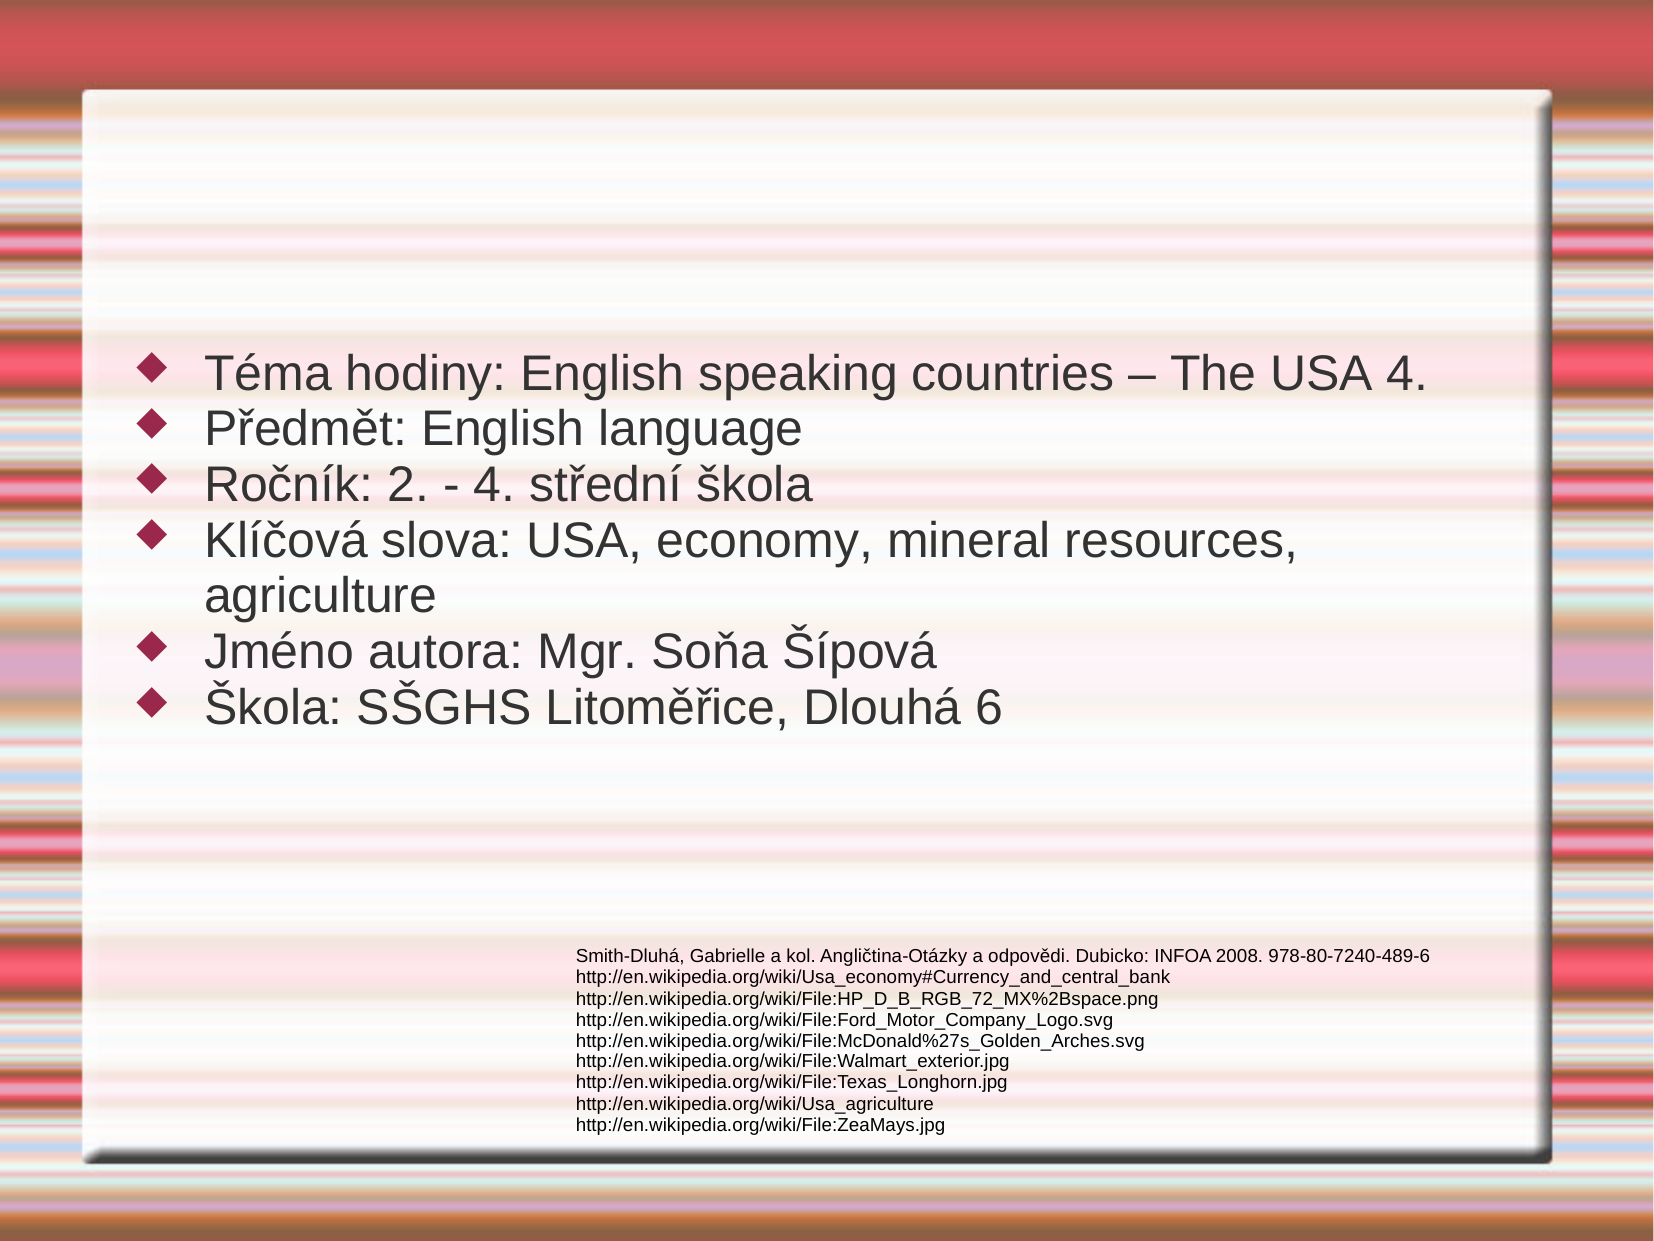

# Téma hodiny: English speaking countries – The USA 4.
Předmět: English language
Ročník: 2. - 4. střední škola
Klíčová slova: USA, economy, mineral resources, agriculture
Jméno autora: Mgr. Soňa Šípová
Škola: SŠGHS Litoměřice, Dlouhá 6
Smith-Dluhá, Gabrielle a kol. Angličtina-Otázky a odpovědi. Dubicko: INFOA 2008. 978-80-7240-489-6
http://en.wikipedia.org/wiki/Usa_economy#Currency_and_central_bank
http://en.wikipedia.org/wiki/File:HP_D_B_RGB_72_MX%2Bspace.png
http://en.wikipedia.org/wiki/File:Ford_Motor_Company_Logo.svg
http://en.wikipedia.org/wiki/File:McDonald%27s_Golden_Arches.svg
http://en.wikipedia.org/wiki/File:Walmart_exterior.jpg
http://en.wikipedia.org/wiki/File:Texas_Longhorn.jpg
http://en.wikipedia.org/wiki/Usa_agriculture
http://en.wikipedia.org/wiki/File:ZeaMays.jpg